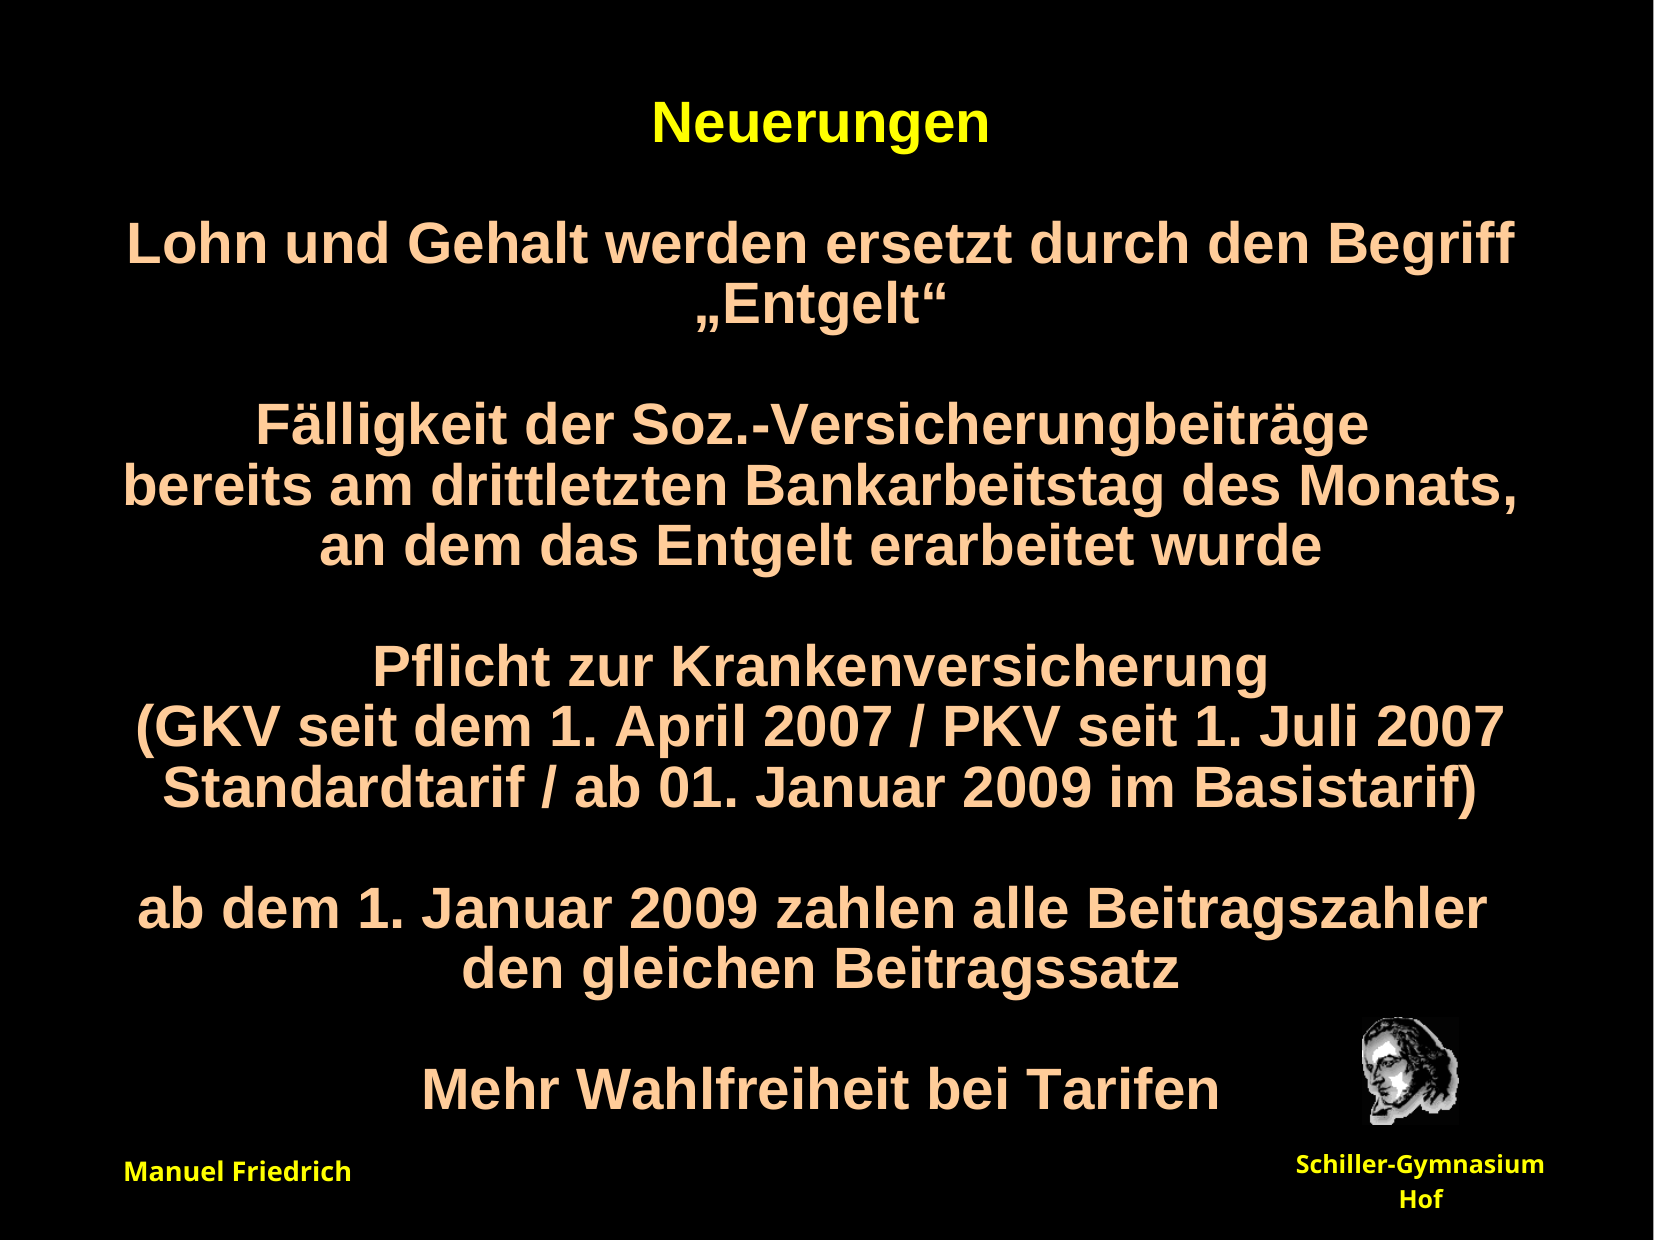

Neuerungen
Lohn und Gehalt werden ersetzt durch den Begriff
„Entgelt“
Fälligkeit der Soz.-Versicherungbeiträge
bereits am drittletzten Bankarbeitstag des Monats,
an dem das Entgelt erarbeitet wurde
Pflicht zur Krankenversicherung
(GKV seit dem 1. April 2007 / PKV seit 1. Juli 2007
Standardtarif / ab 01. Januar 2009 im Basistarif)
ab dem 1. Januar 2009 zahlen alle Beitragszahler
den gleichen Beitragssatz
Mehr Wahlfreiheit bei Tarifen
Schiller-Gymnasium
Hof
Manuel Friedrich